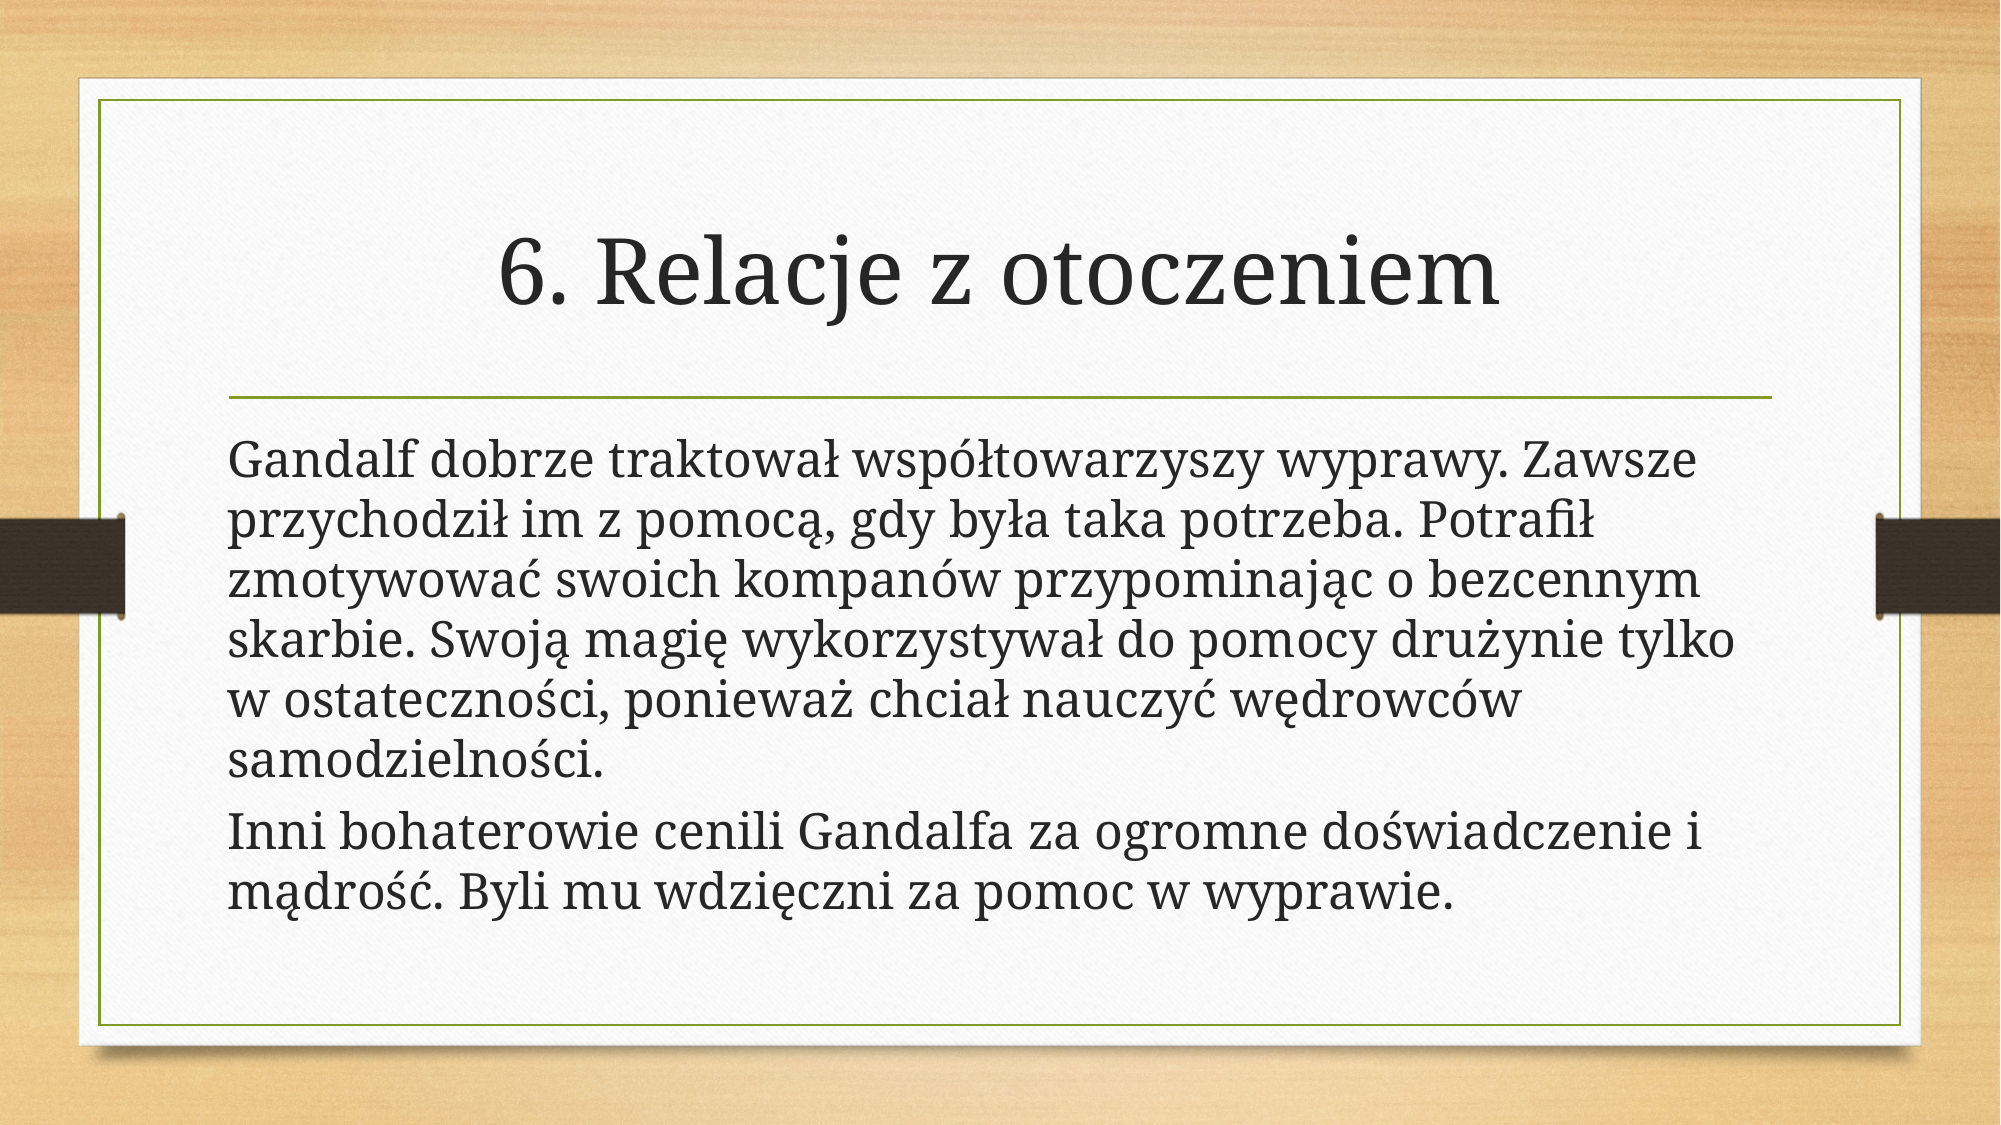

# 6. Relacje z otoczeniem
Gandalf dobrze traktował współtowarzyszy wyprawy. Zawsze przychodził im z pomocą, gdy była taka potrzeba. Potrafił zmotywować swoich kompanów przypominając o bezcennym skarbie. Swoją magię wykorzystywał do pomocy drużynie tylko w ostateczności, ponieważ chciał nauczyć wędrowców samodzielności.
Inni bohaterowie cenili Gandalfa za ogromne doświadczenie i mądrość. Byli mu wdzięczni za pomoc w wyprawie.